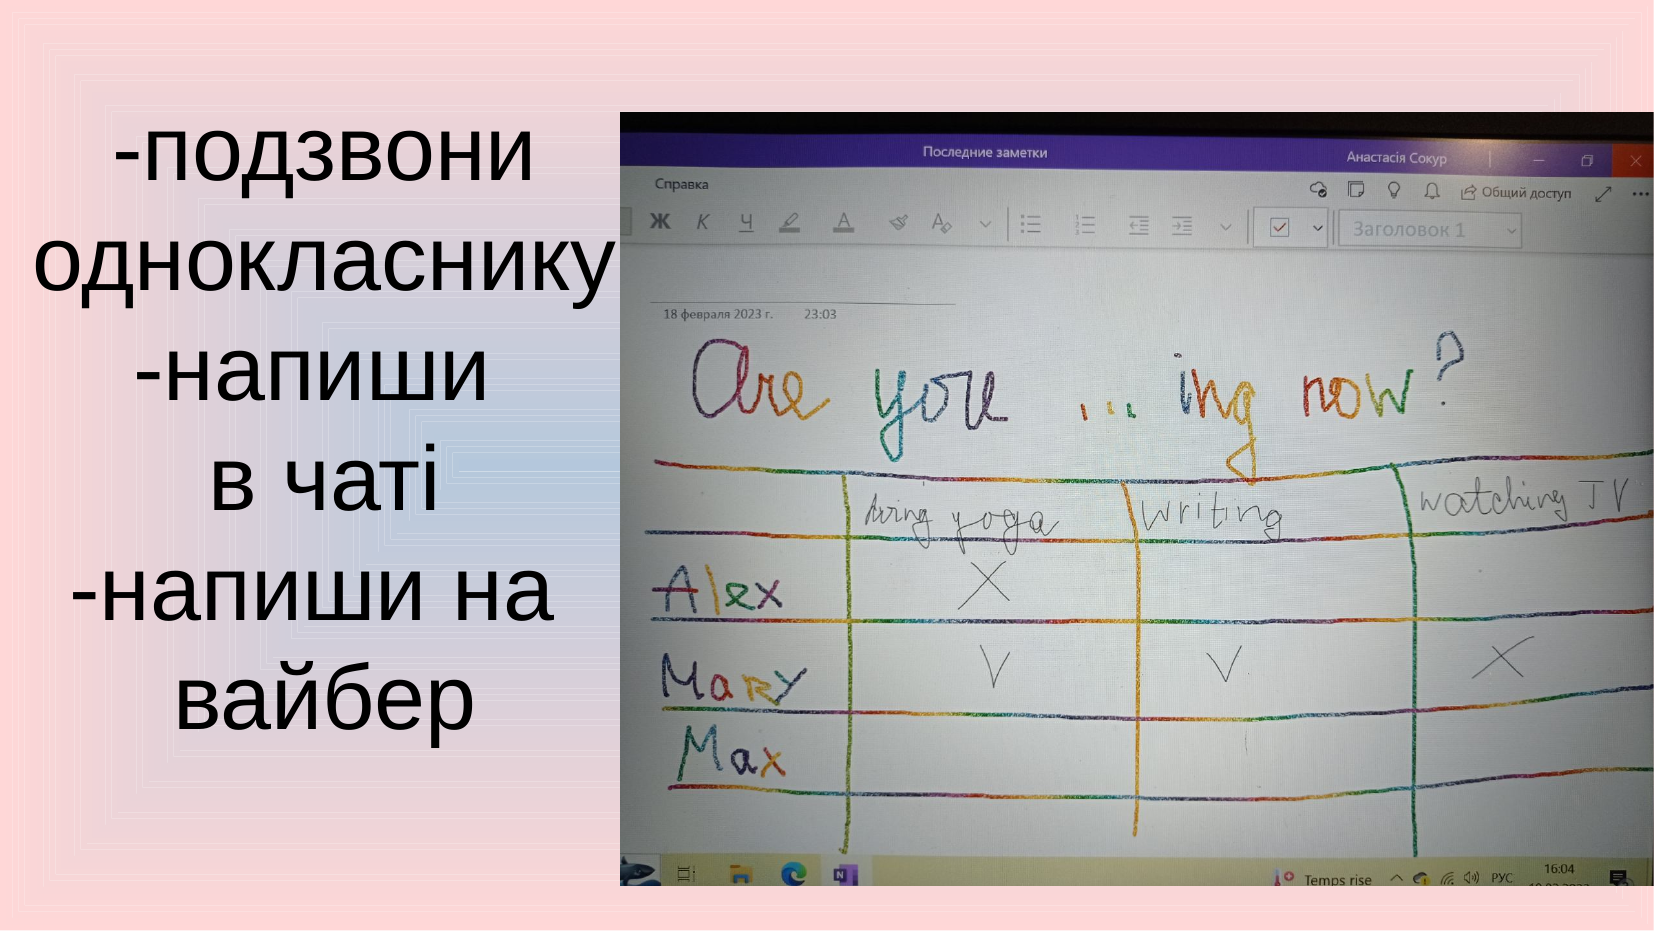

# -подзвони однокласнику -напиши в чаті -напиши на вайбер